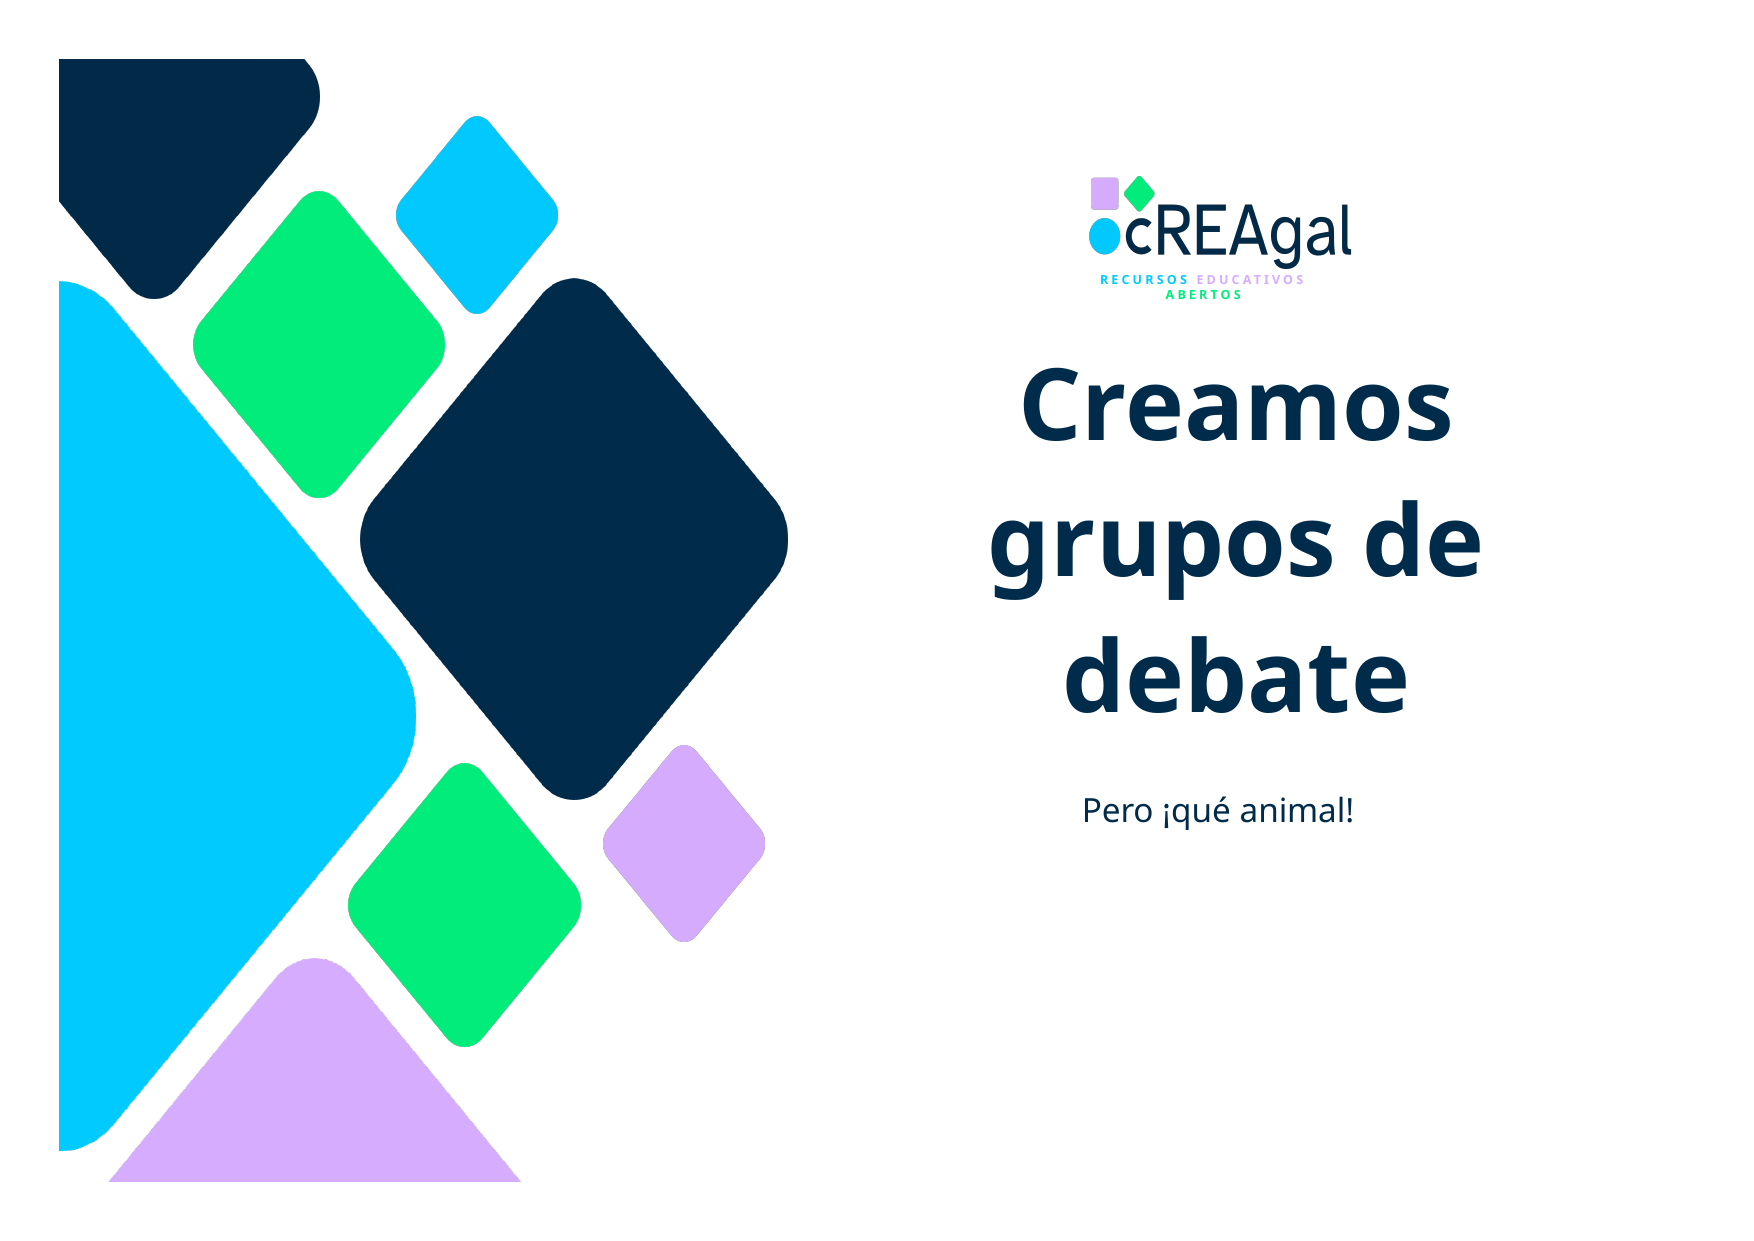

# Creamos grupos de debate
Pero ¡qué animal!